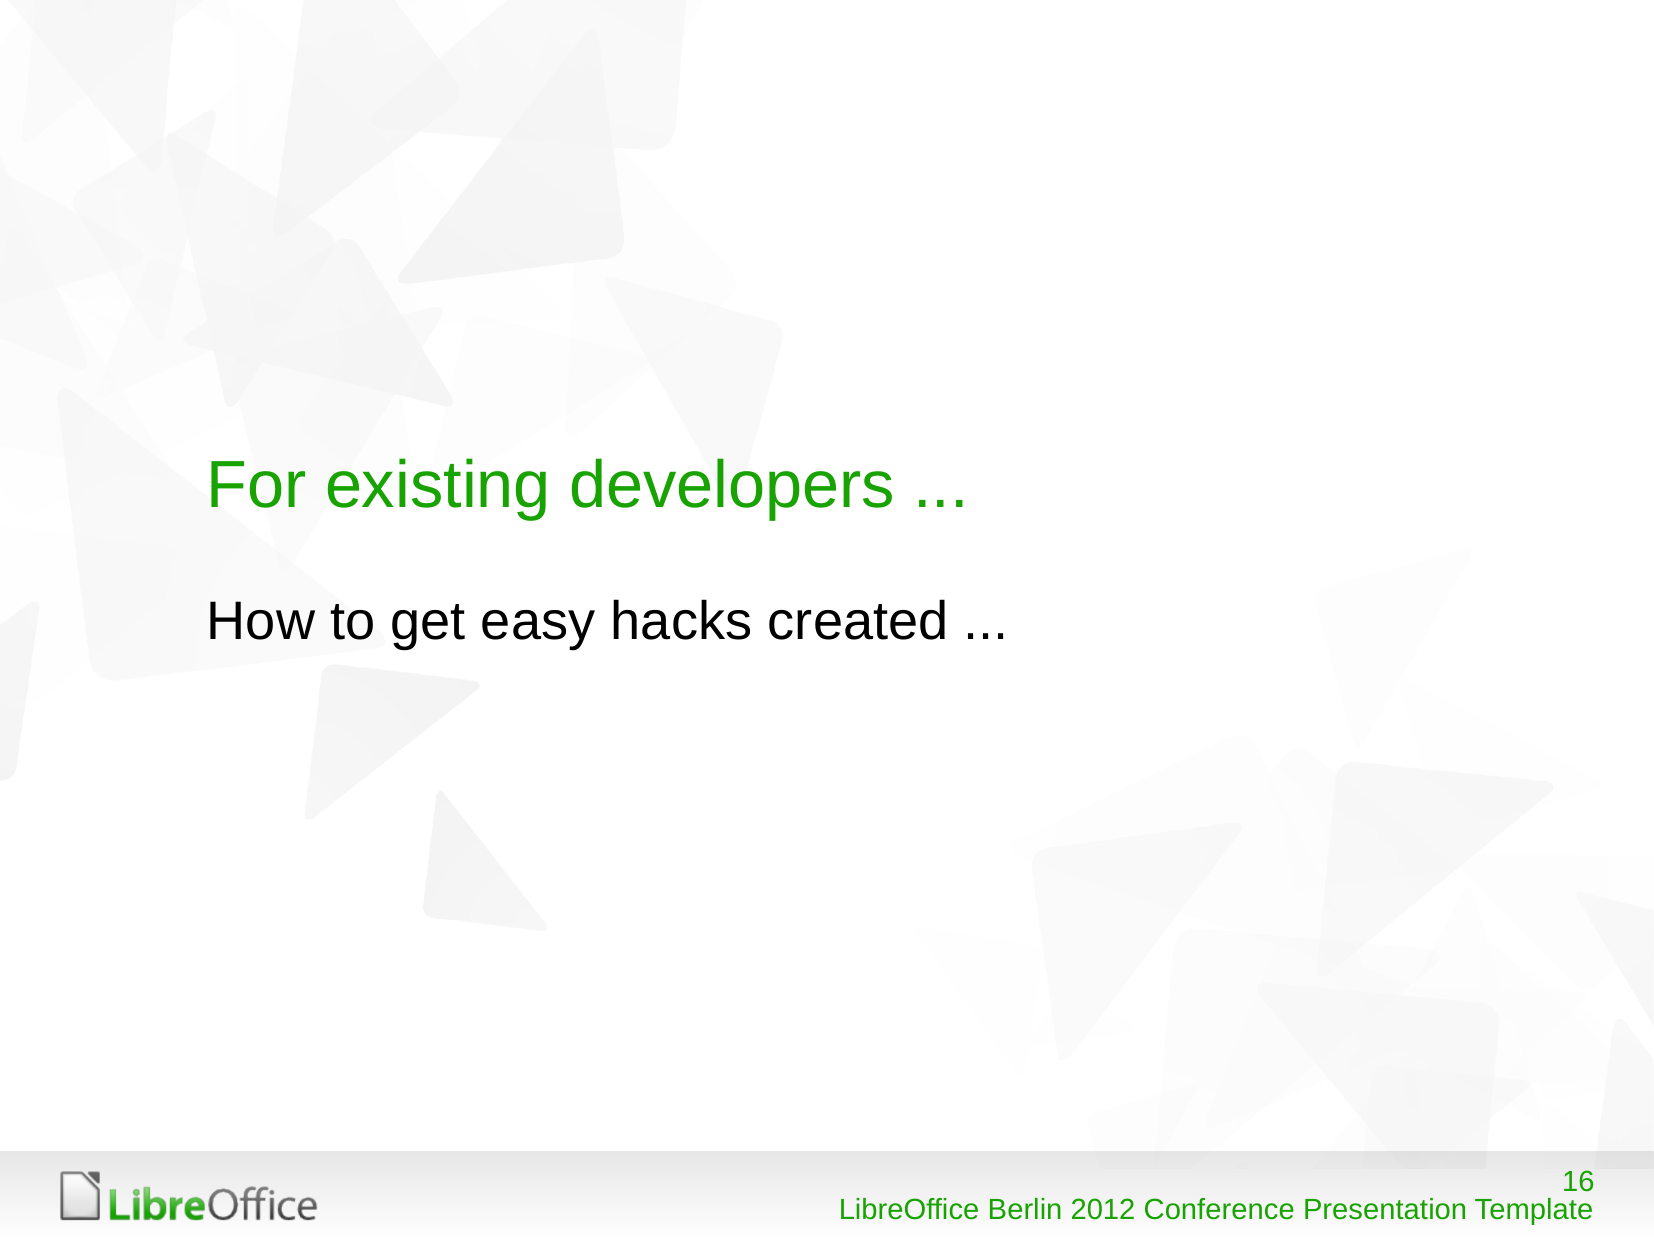

# For existing developers ...
How to get easy hacks created ...
16
LibreOffice Berlin 2012 Conference Presentation Template